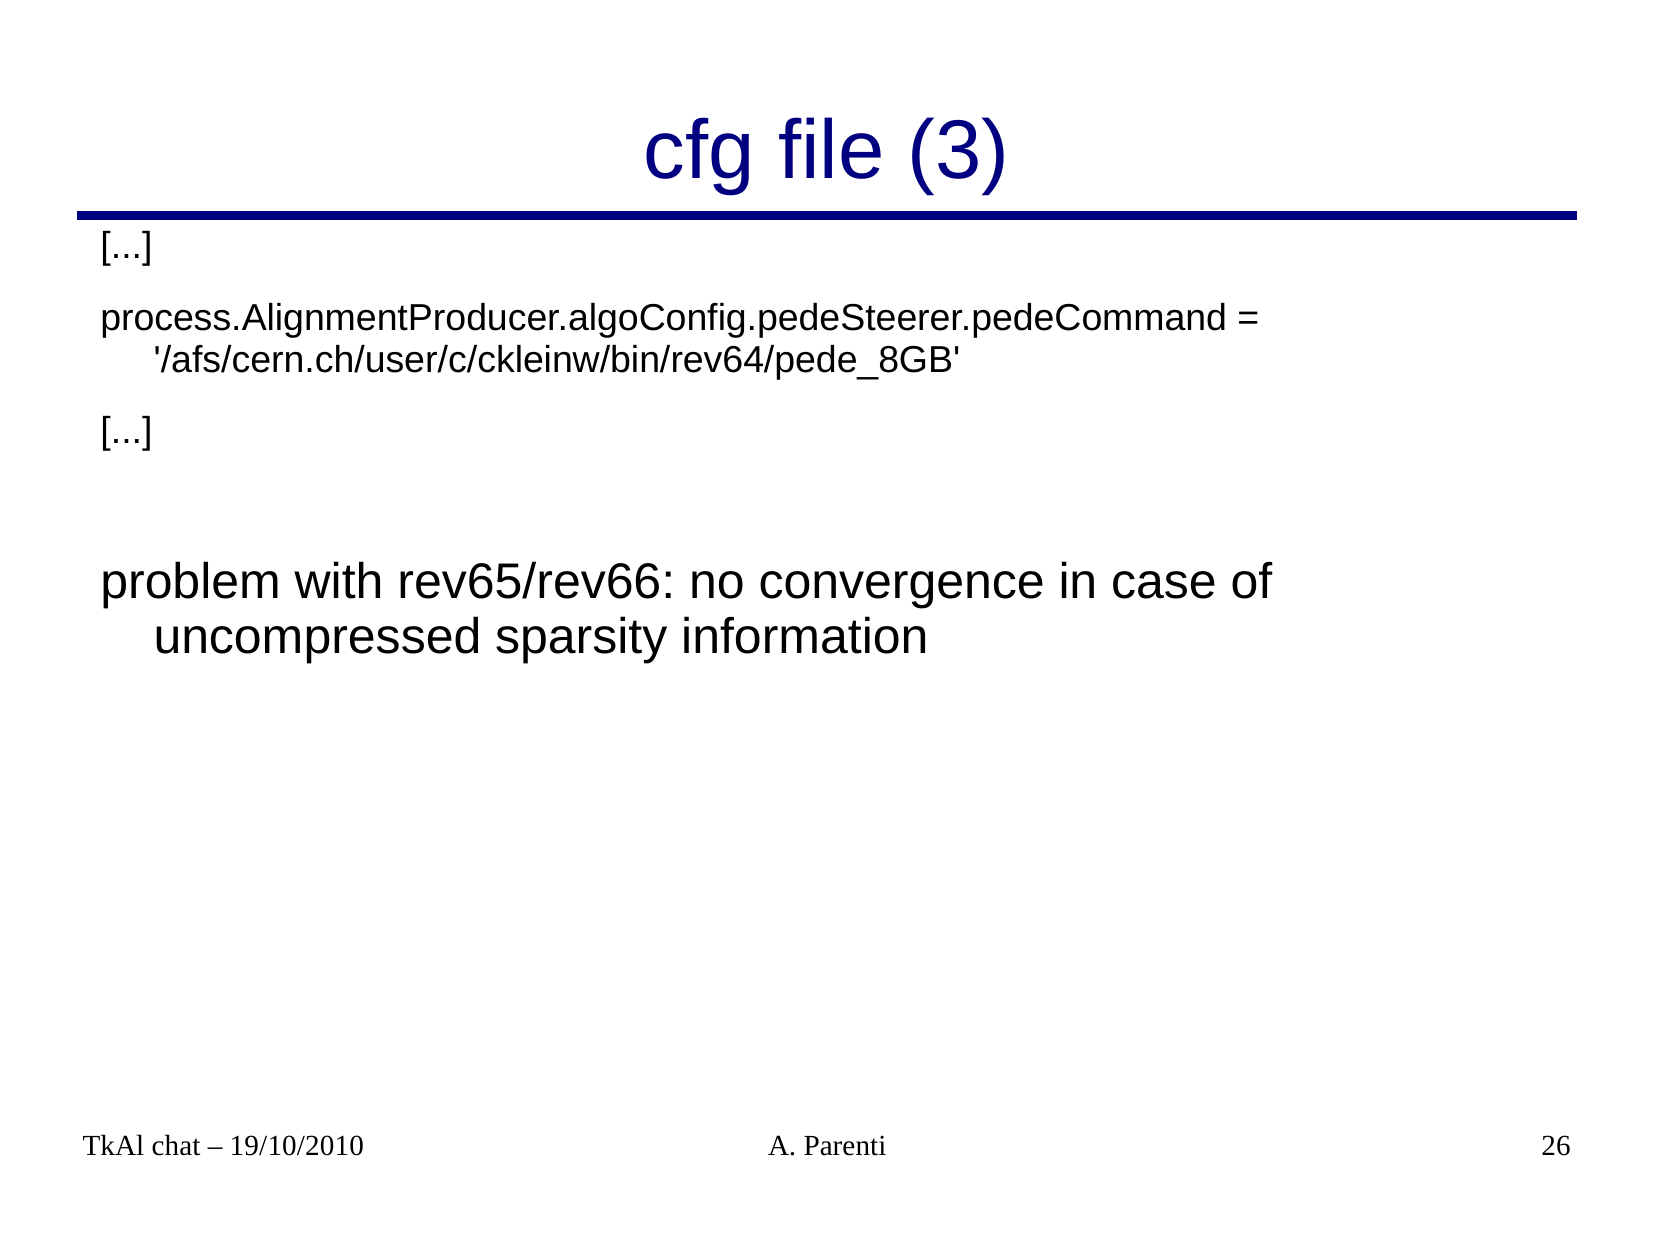

# cfg file (3)
[...]
process.AlignmentProducer.algoConfig.pedeSteerer.pedeCommand = '/afs/cern.ch/user/c/ckleinw/bin/rev64/pede_8GB'
[...]
problem with rev65/rev66: no convergence in case of uncompressed sparsity information
26